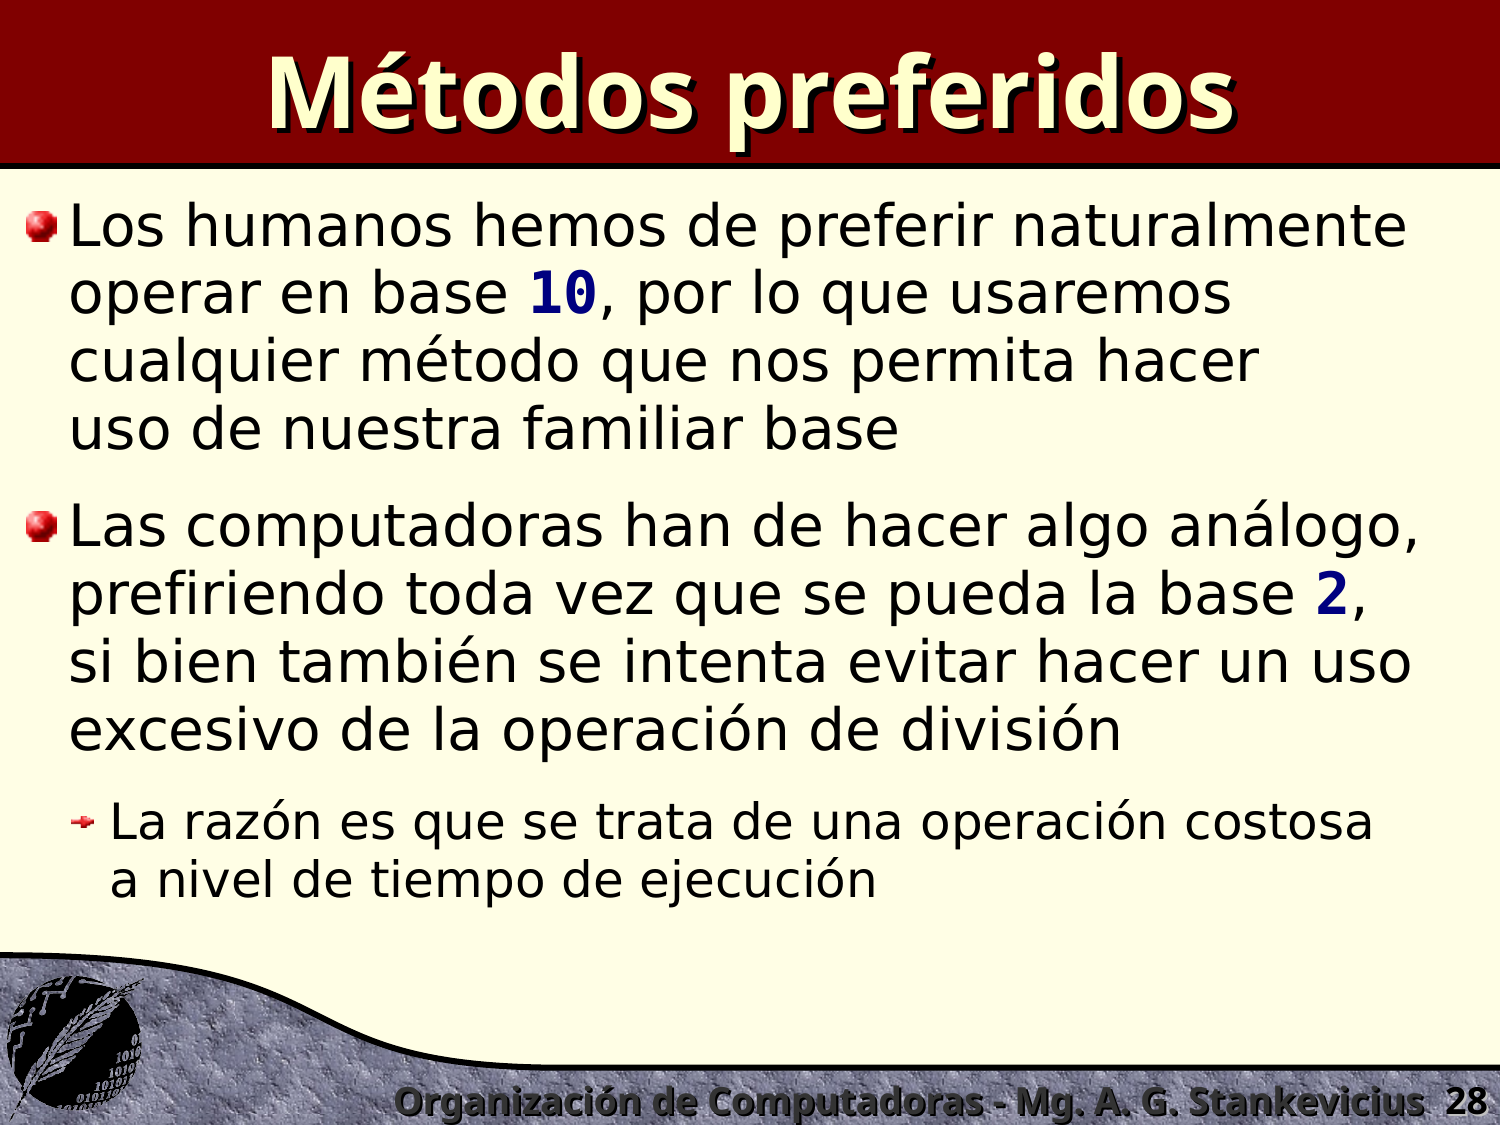

# Métodos preferidos
Los humanos hemos de preferir naturalmente operar en base 10, por lo que usaremos cualquier método que nos permita hacer
uso de nuestra familiar base
Las computadoras han de hacer algo análogo, prefiriendo toda vez que se pueda la base 2,
si bien también se intenta evitar hacer un uso excesivo de la operación de división
La razón es que se trata de una operación costosa
a nivel de tiempo de ejecución
28